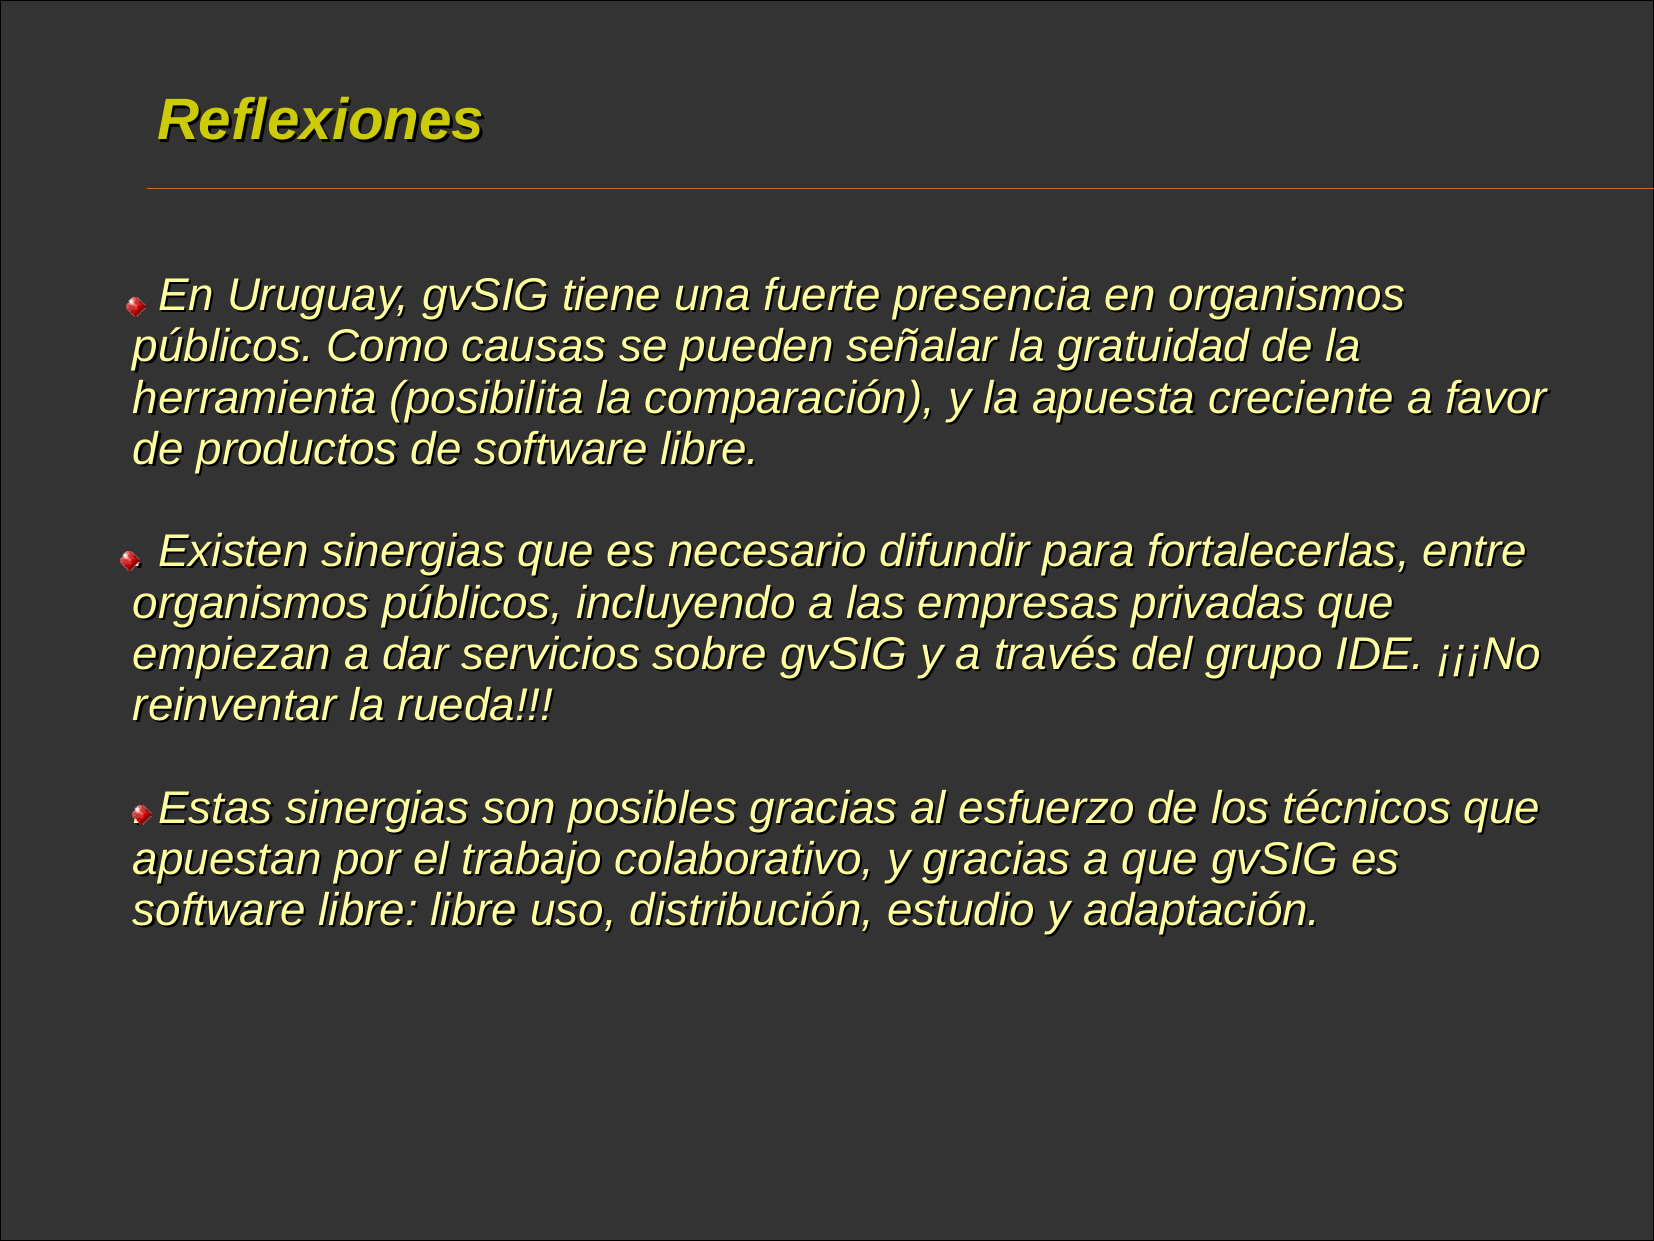

Reflexiones
. En Uruguay, gvSIG tiene una fuerte presencia en organismos públicos. Como causas se pueden señalar la gratuidad de la herramienta (posibilita la comparación), y la apuesta creciente a favor de productos de software libre.
. Existen sinergias que es necesario difundir para fortalecerlas, entre organismos públicos, incluyendo a las empresas privadas que empiezan a dar servicios sobre gvSIG y a través del grupo IDE. ¡¡¡No reinventar la rueda!!!
. Estas sinergias son posibles gracias al esfuerzo de los técnicos que apuestan por el trabajo colaborativo, y gracias a que gvSIG es software libre: libre uso, distribución, estudio y adaptación.